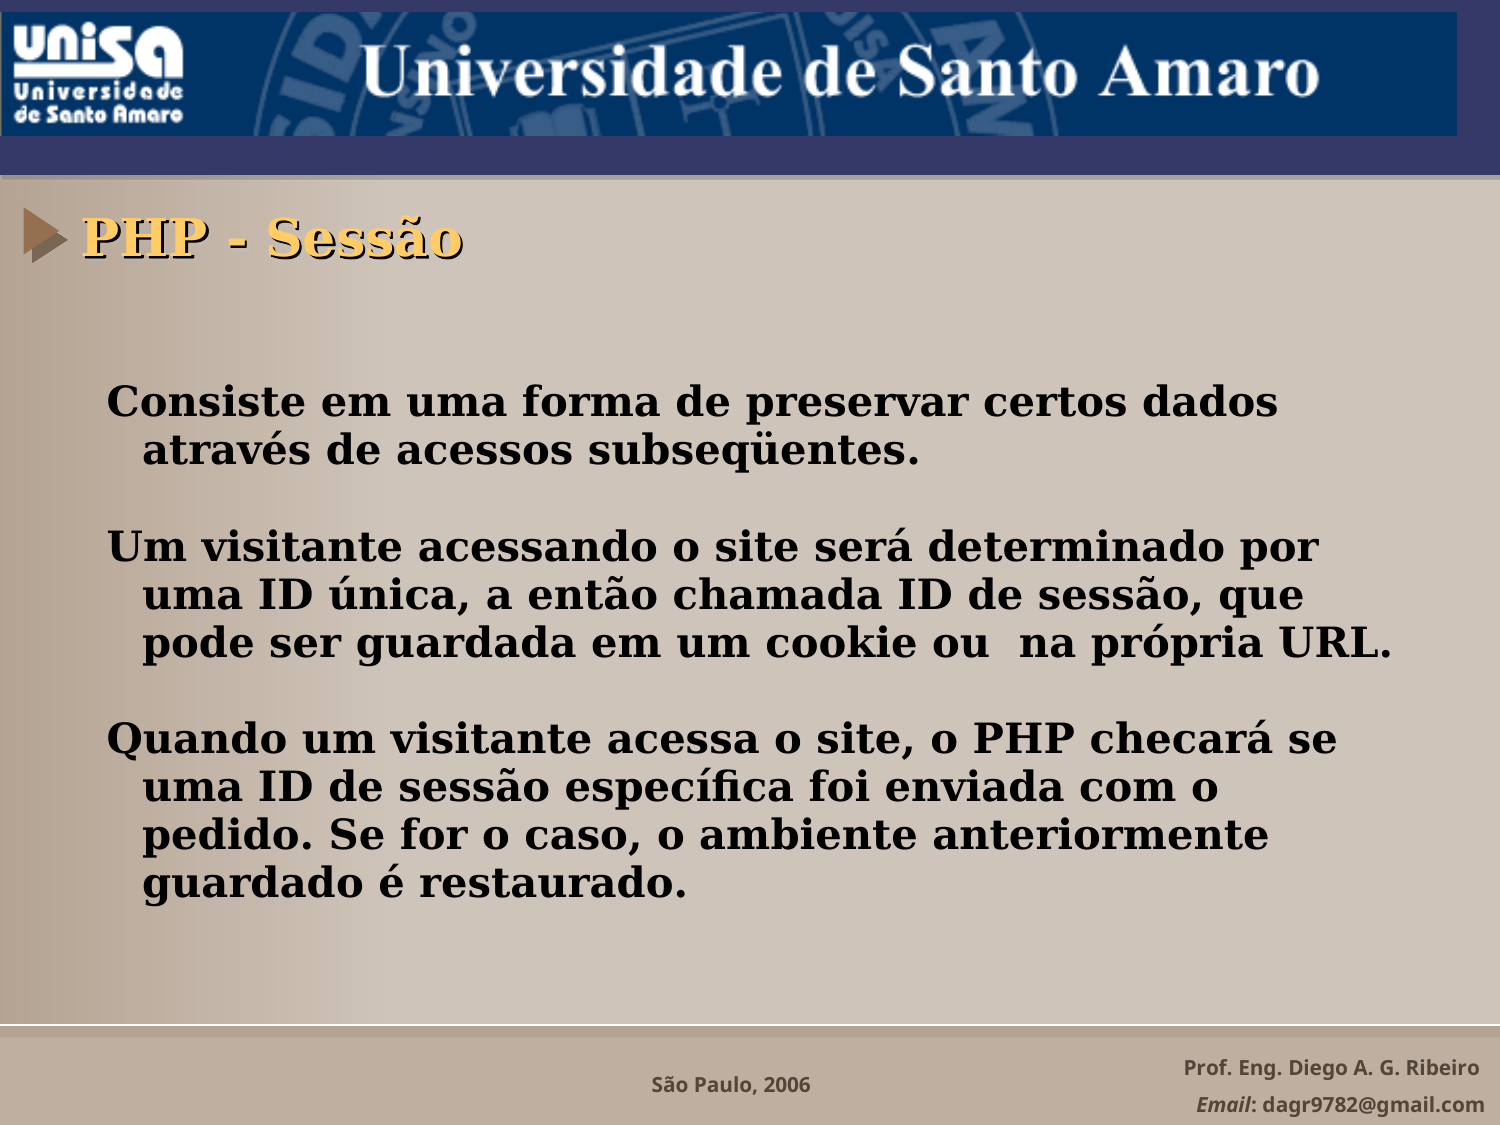

PHP - Sessão
Consiste em uma forma de preservar certos dados através de acessos subseqüentes.
Um visitante acessando o site será determinado por uma ID única, a então chamada ID de sessão, que pode ser guardada em um cookie ou na própria URL.
Quando um visitante acessa o site, o PHP checará se uma ID de sessão específica foi enviada com o pedido. Se for o caso, o ambiente anteriormente guardado é restaurado.